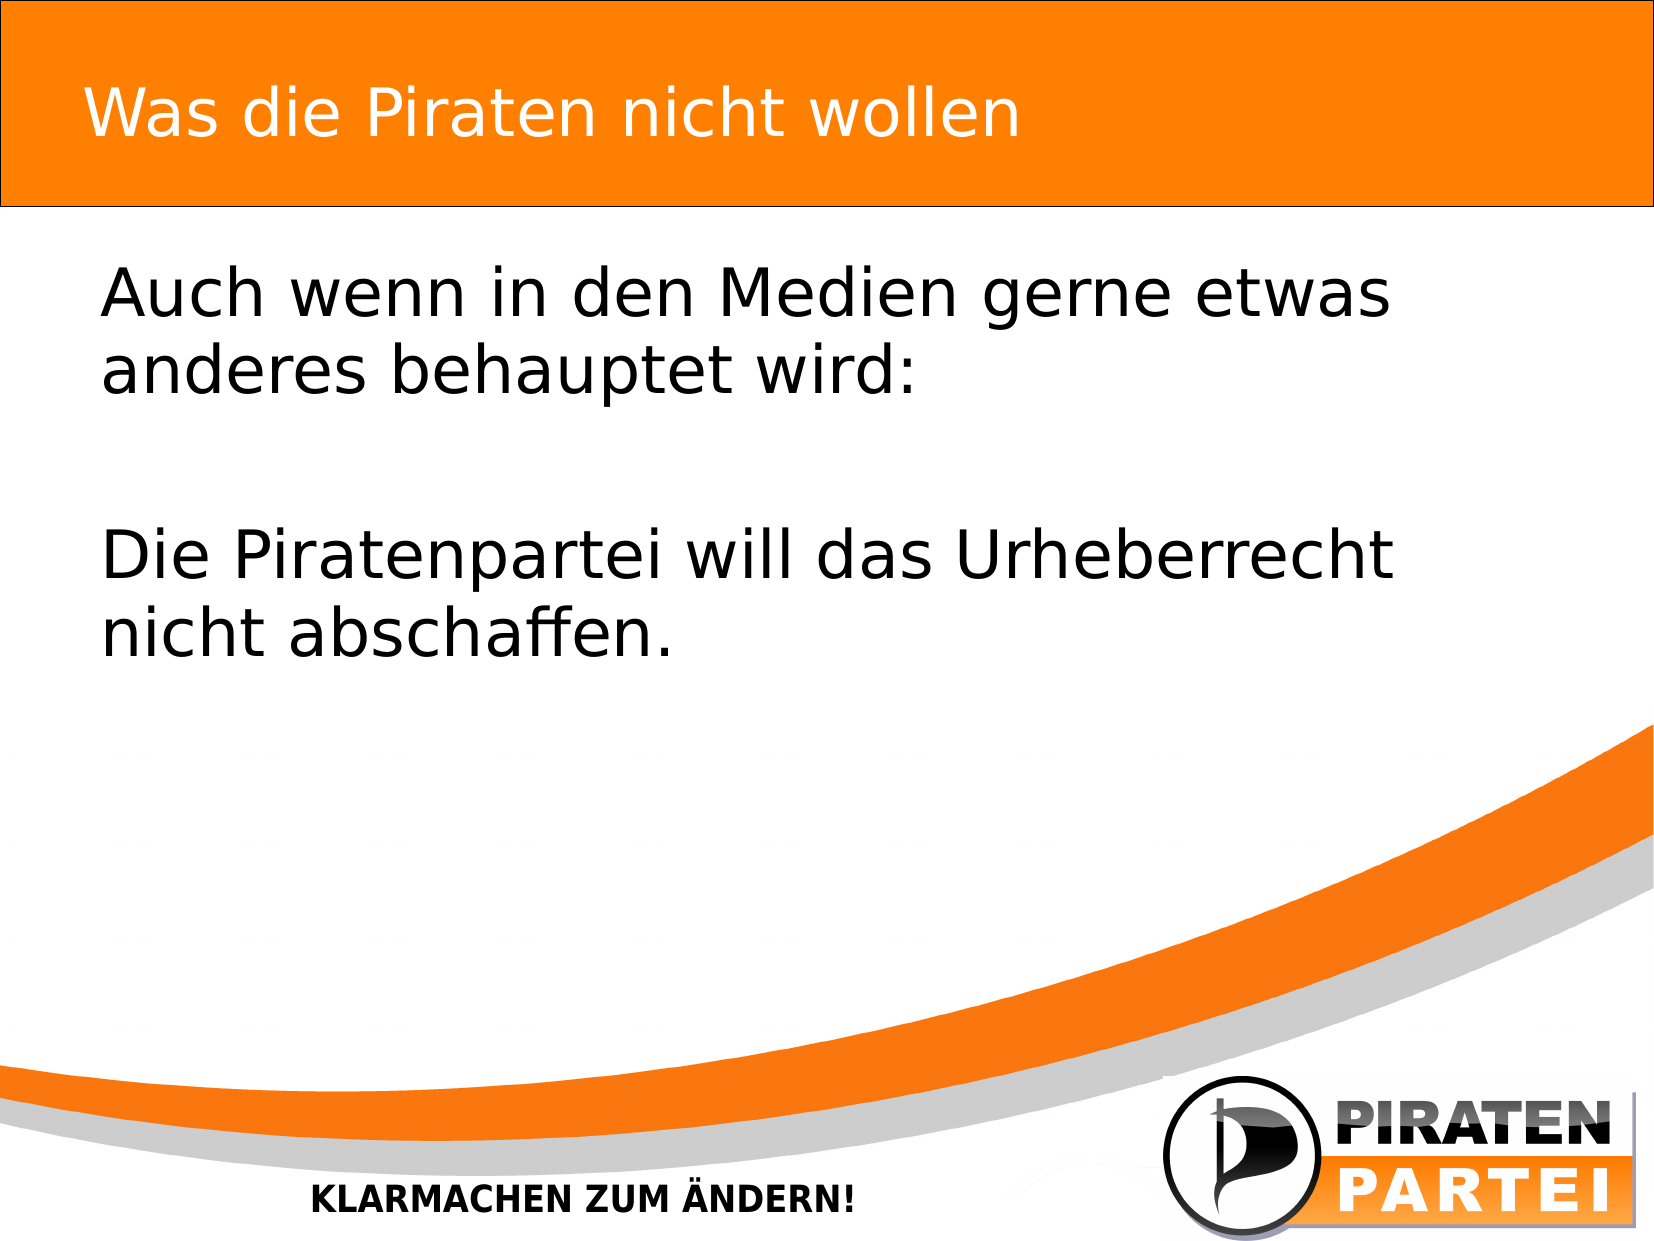

# Was die Piraten nicht wollen
Auch wenn in den Medien gerne etwas anderes behauptet wird:
Die Piratenpartei will das Urheberrecht nicht abschaffen.